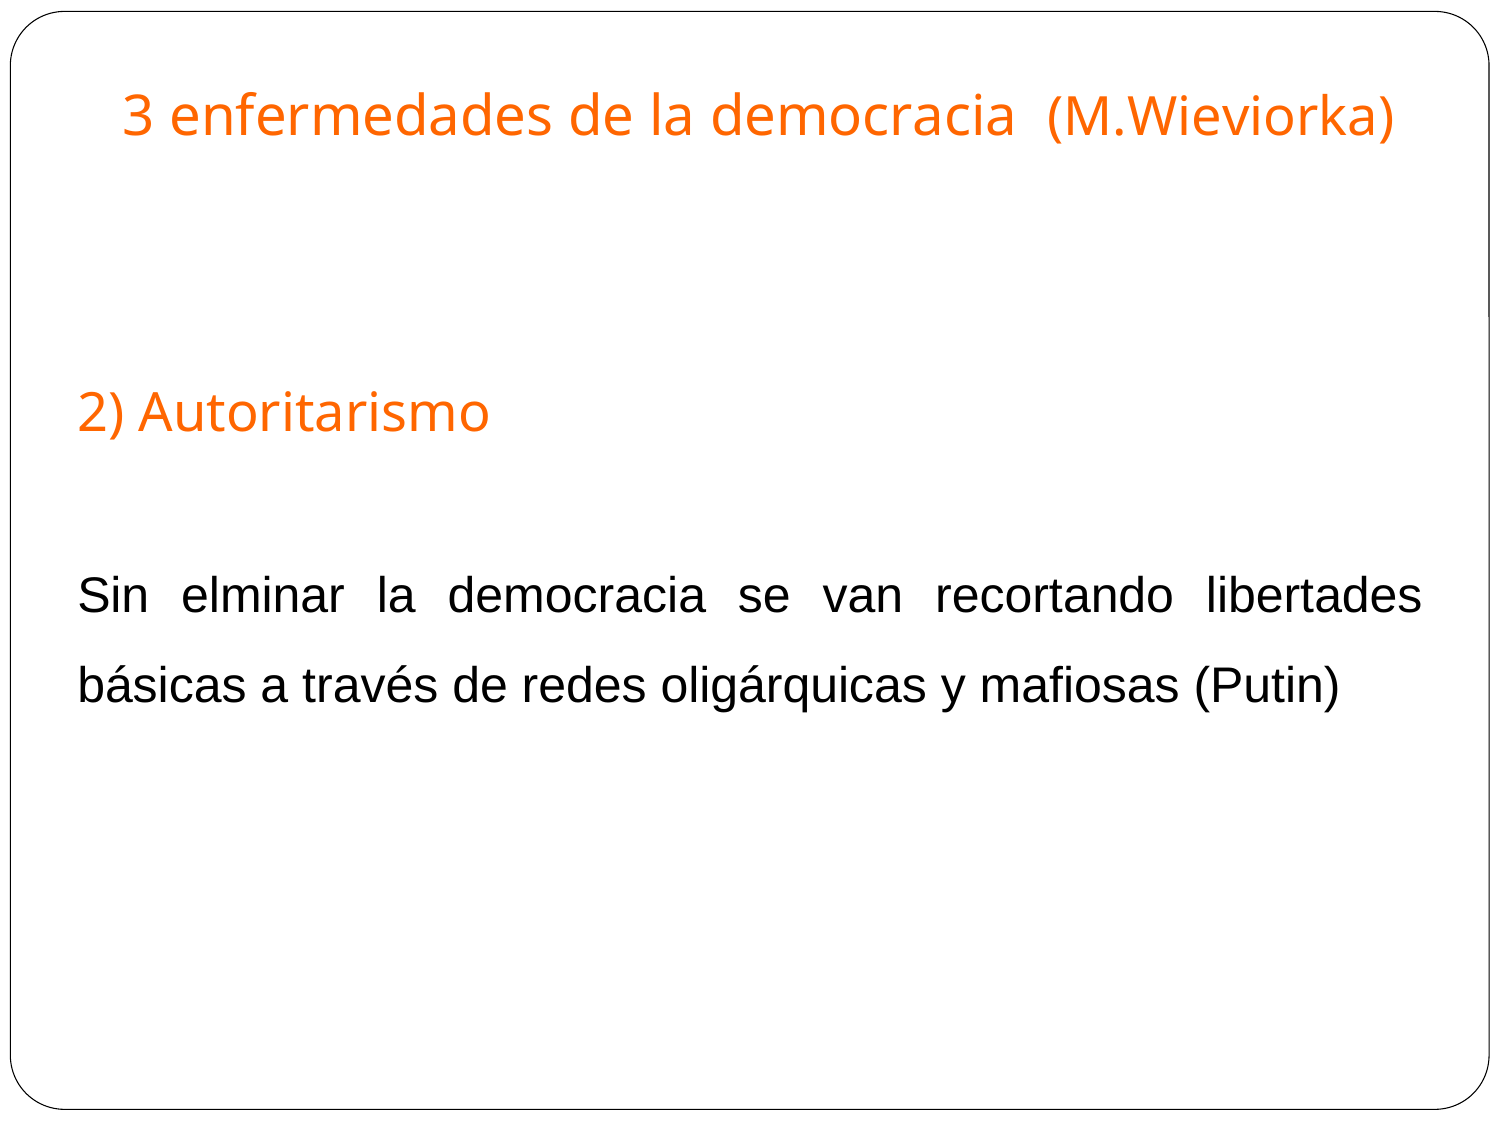

#
3 enfermedades de la democracia (M.Wieviorka)
2) Autoritarismo
Sin elminar la democracia se van recortando libertades básicas a través de redes oligárquicas y mafiosas (Putin)